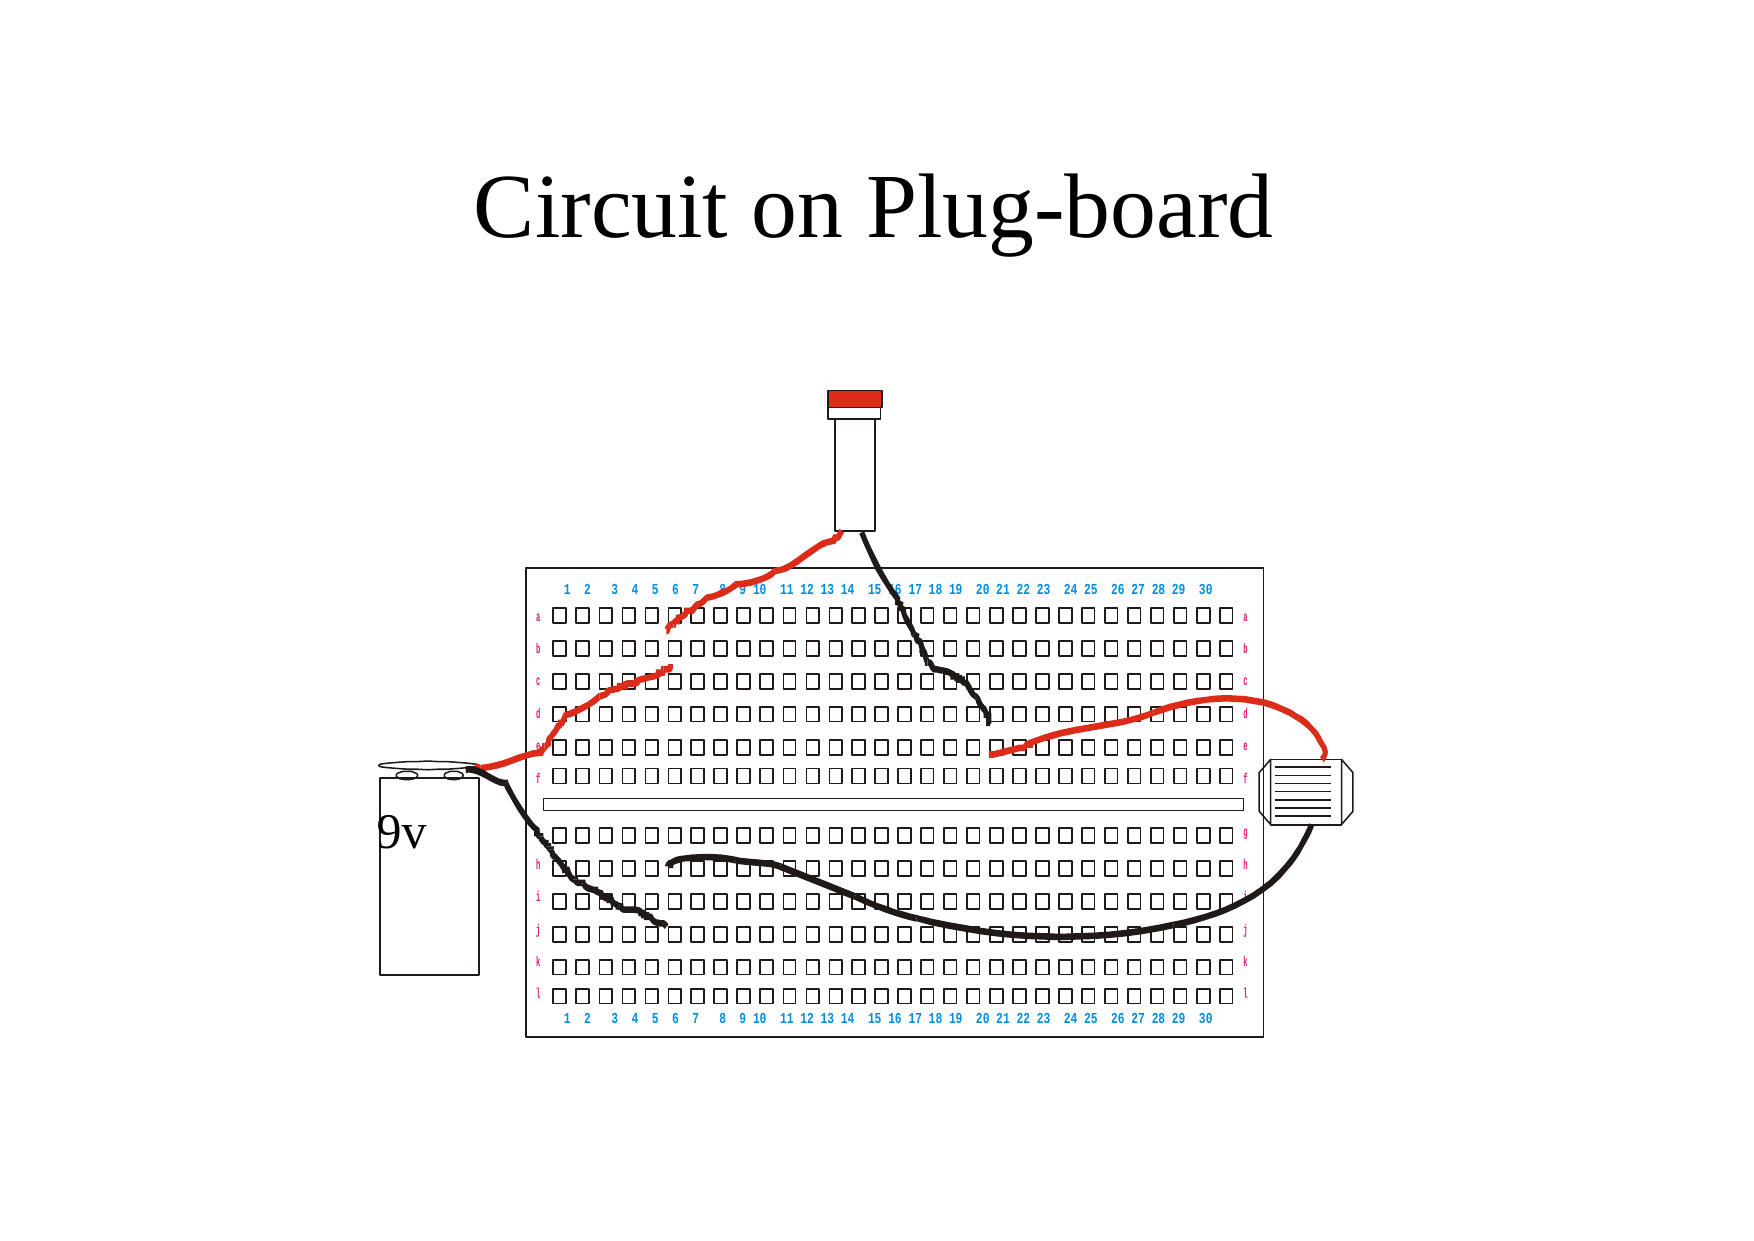

# Circuit on Plug-board
9v
 1 2 3 4 5 6 7 8 9 10 11 12 13 14 15 16 17 18 19 20 21 22 23 24 25 26 27 28 29 30
a
a
b
b
c
c
d
d
e
e
f
f
g
g
h
h
i
i
j
j
k
k
l
l
 1 2 3 4 5 6 7 8 9 10 11 12 13 14 15 16 17 18 19 20 21 22 23 24 25 26 27 28 29 30